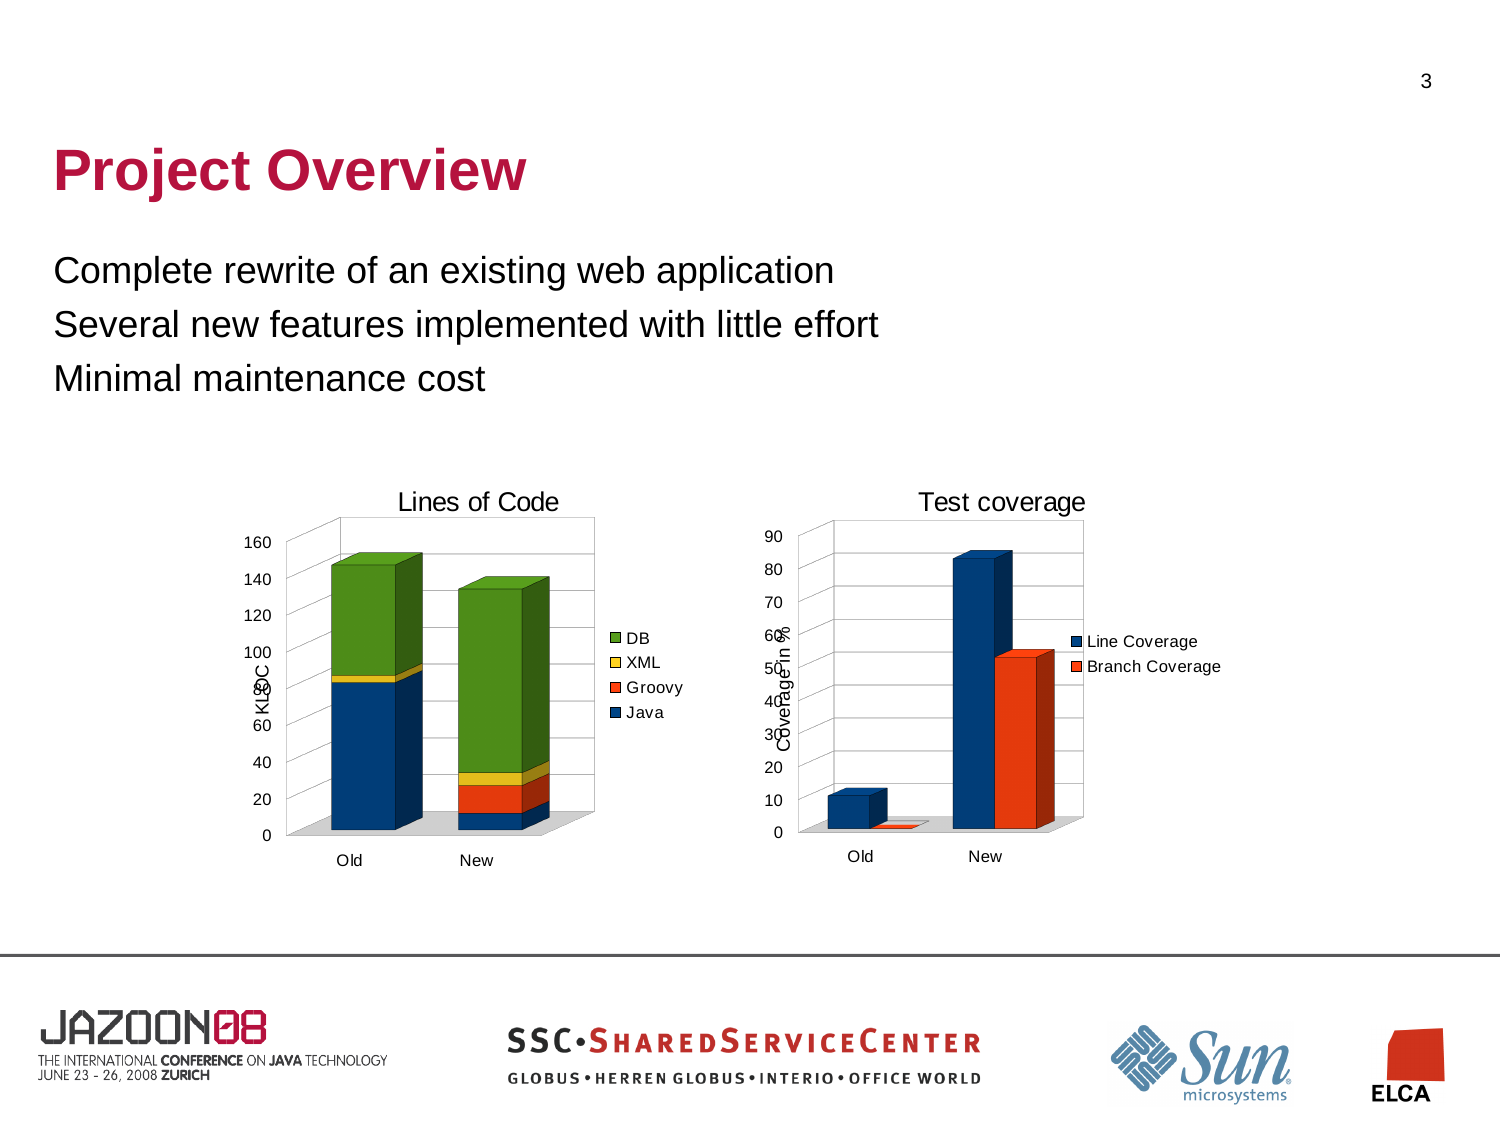

3
# Project Overview
Complete rewrite of an existing web application
Several new features implemented with little effort
Minimal maintenance cost
[unsupported chart]
[unsupported chart]